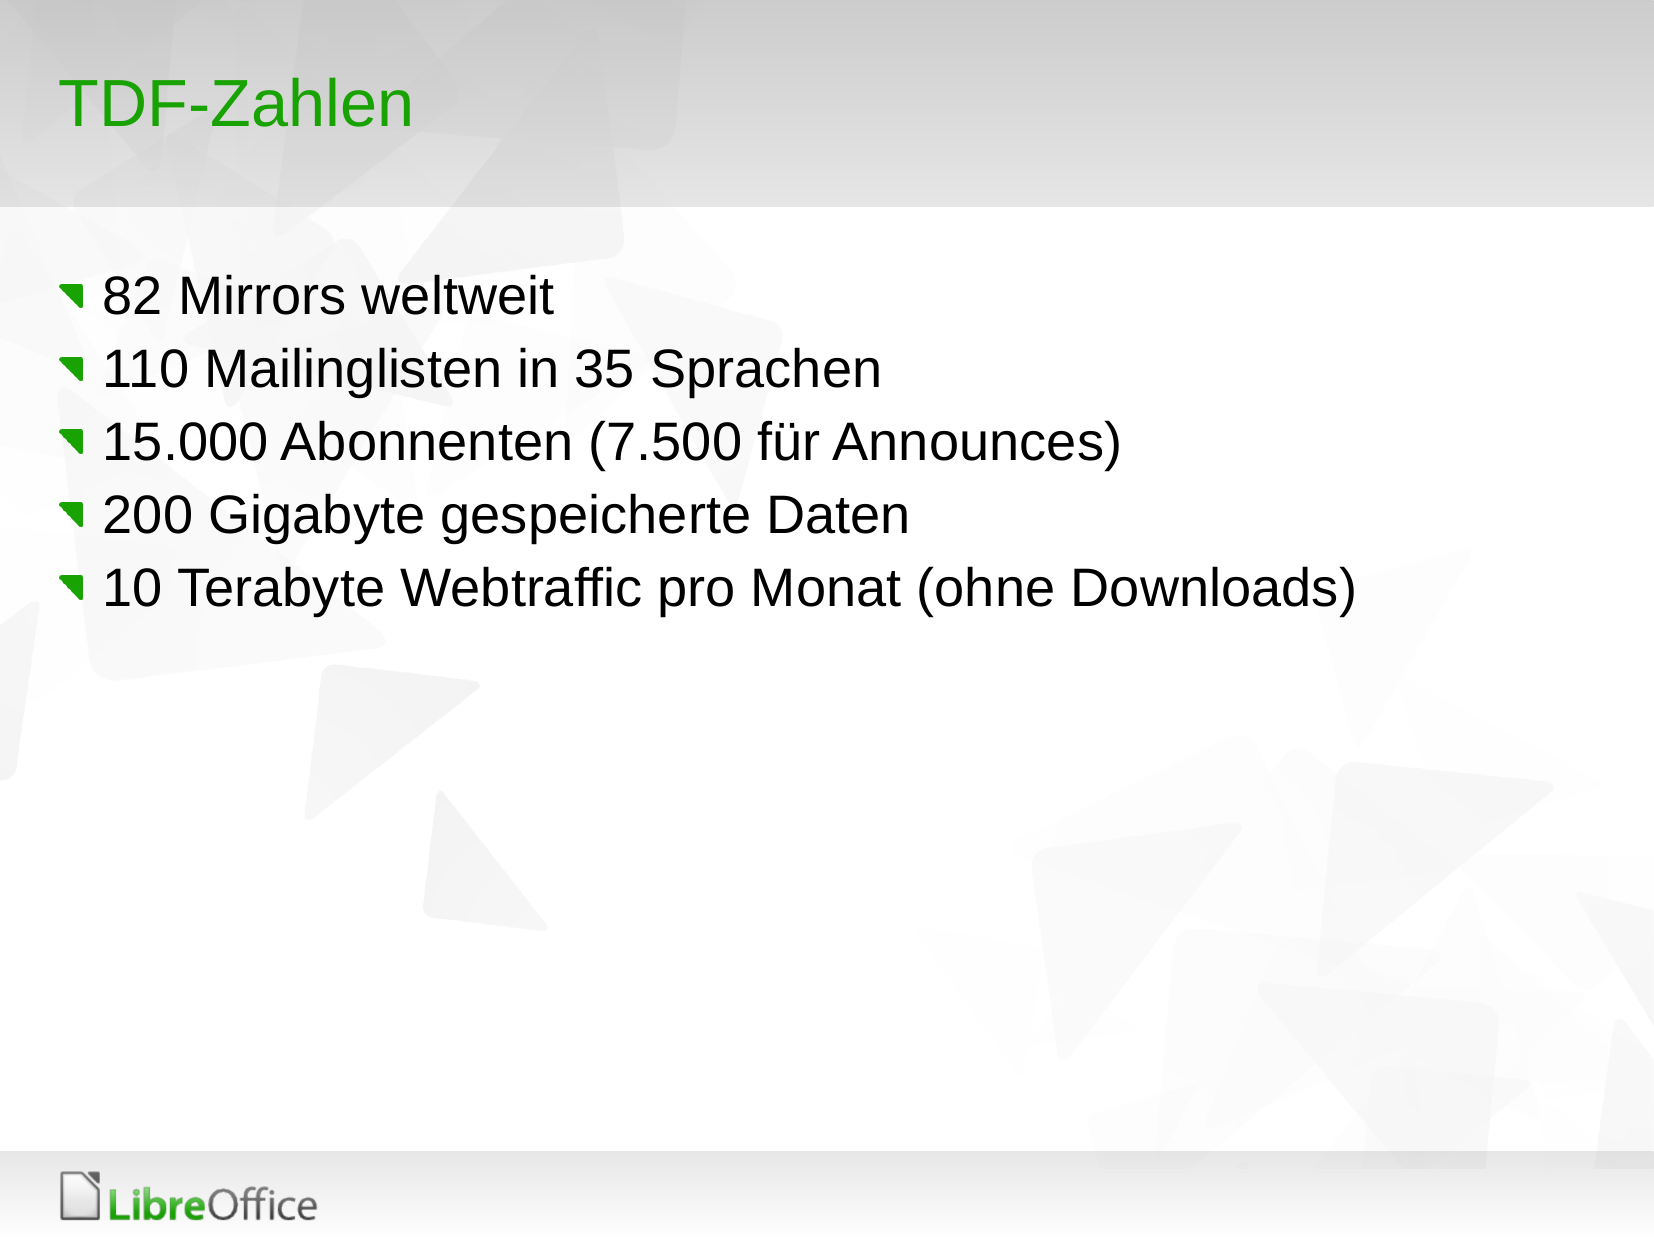

# TDF-Zahlen
82 Mirrors weltweit
110 Mailinglisten in 35 Sprachen
15.000 Abonnenten (7.500 für Announces)
200 Gigabyte gespeicherte Daten
10 Terabyte Webtraffic pro Monat (ohne Downloads)